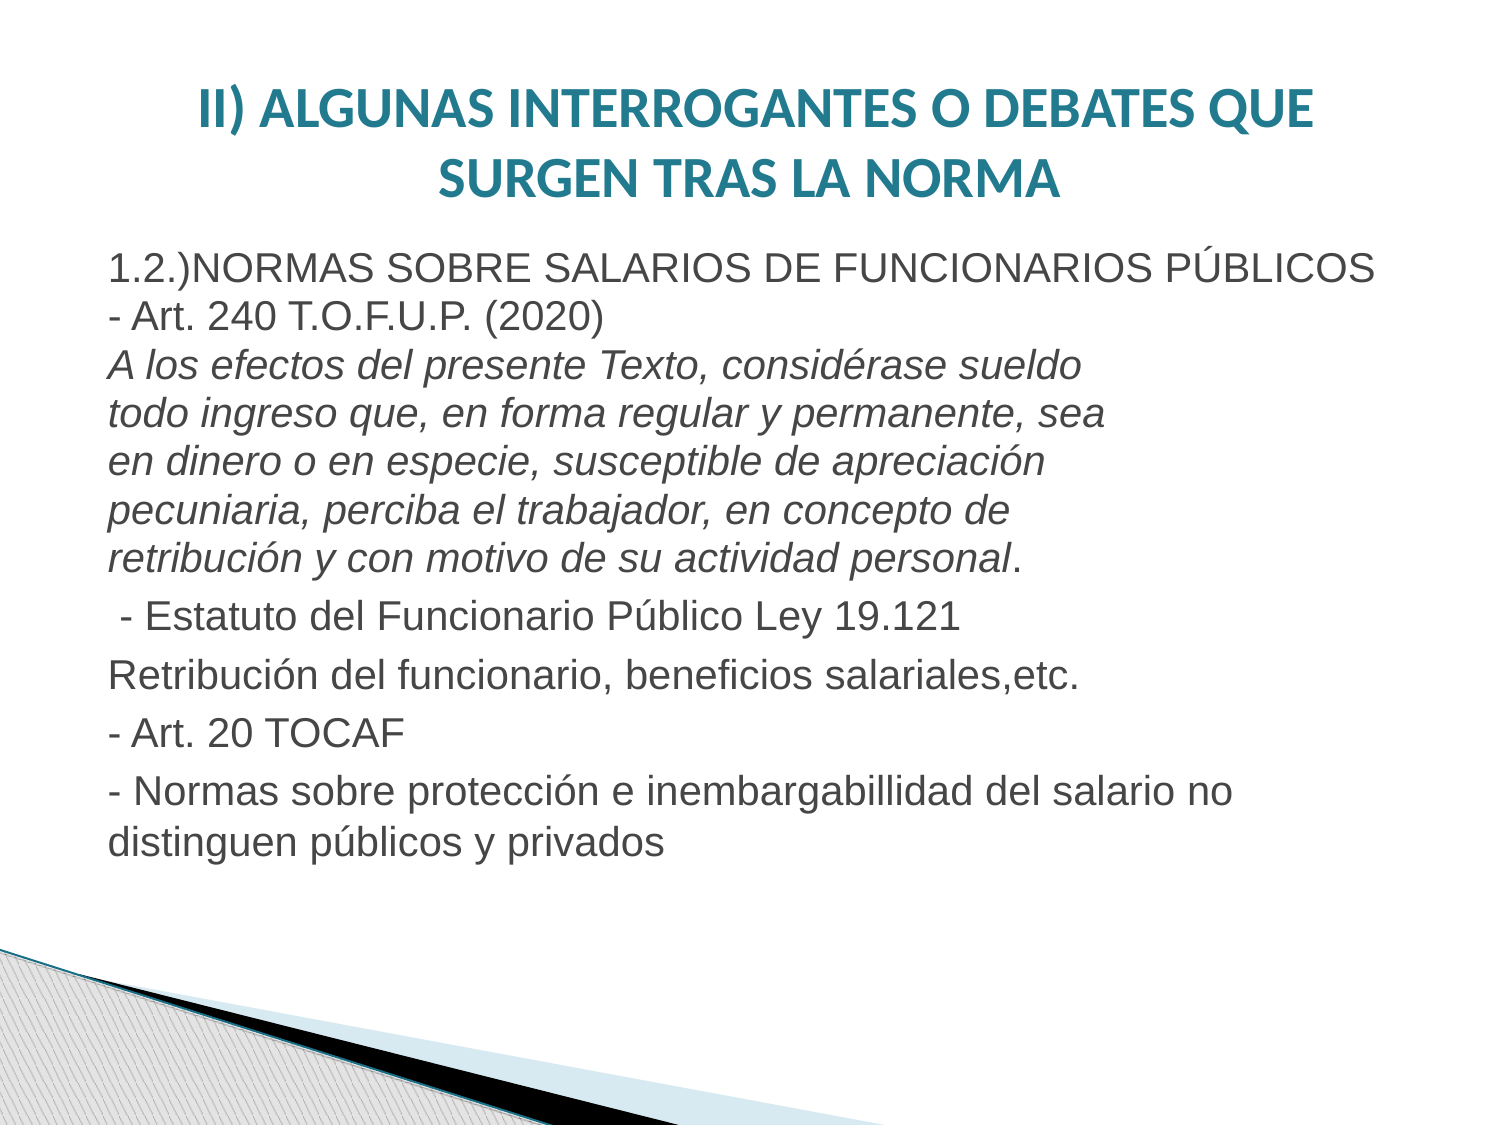

II) ALGUNAS INTERROGANTES O DEBATES QUE SURGEN TRAS LA NORMA
# 1.2.)NORMAS SOBRE SALARIOS DE FUNCIONARIOS PÚBLICOS
- Art. 240 T.O.F.U.P. (2020)
A los efectos del presente Texto, considérase sueldo
todo ingreso que, en forma regular y permanente, sea
en dinero o en especie, susceptible de apreciación
pecuniaria, perciba el trabajador, en concepto de
retribución y con motivo de su actividad personal.
 - Estatuto del Funcionario Público Ley 19.121
Retribución del funcionario, beneficios salariales,etc.
- Art. 20 TOCAF
- Normas sobre protección e inembargabillidad del salario no distinguen públicos y privados